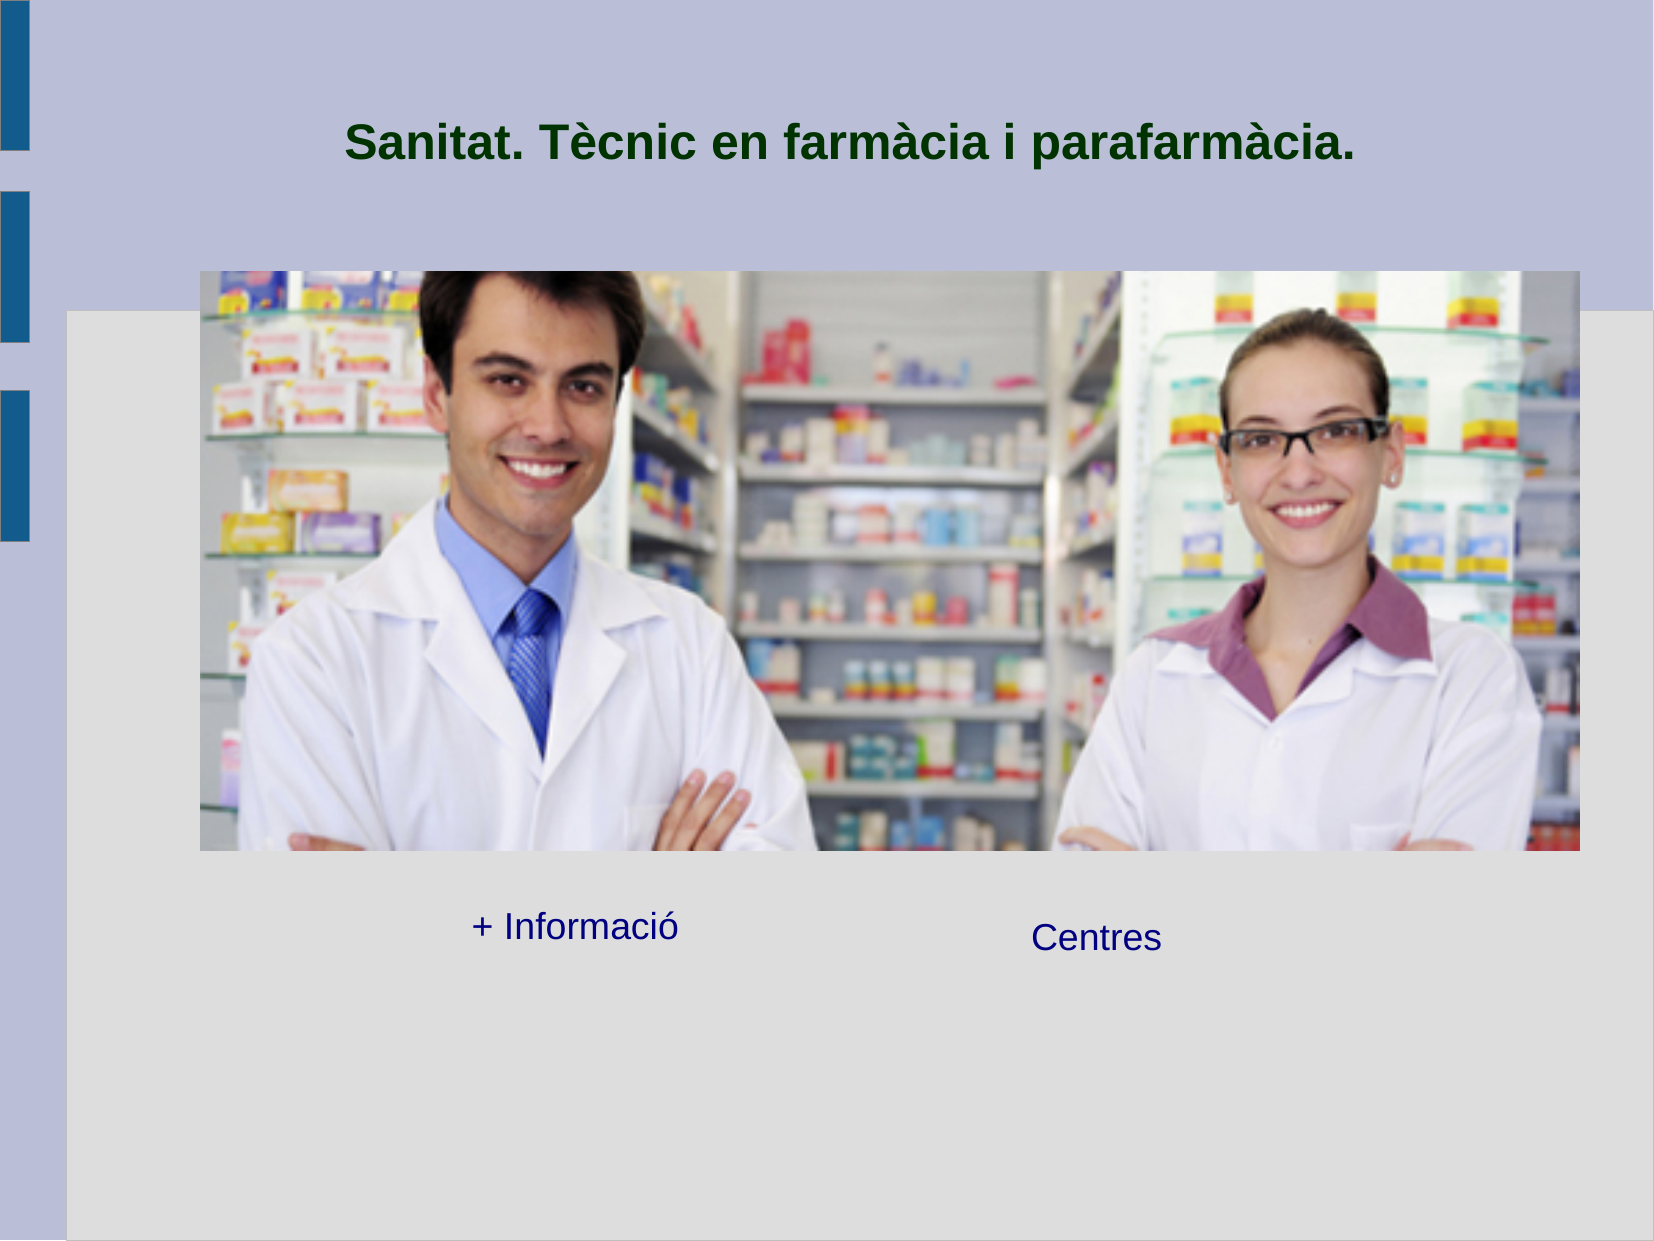

# Sanitat. Tècnic en farmàcia i parafarmàcia.
+ Informació
Centres